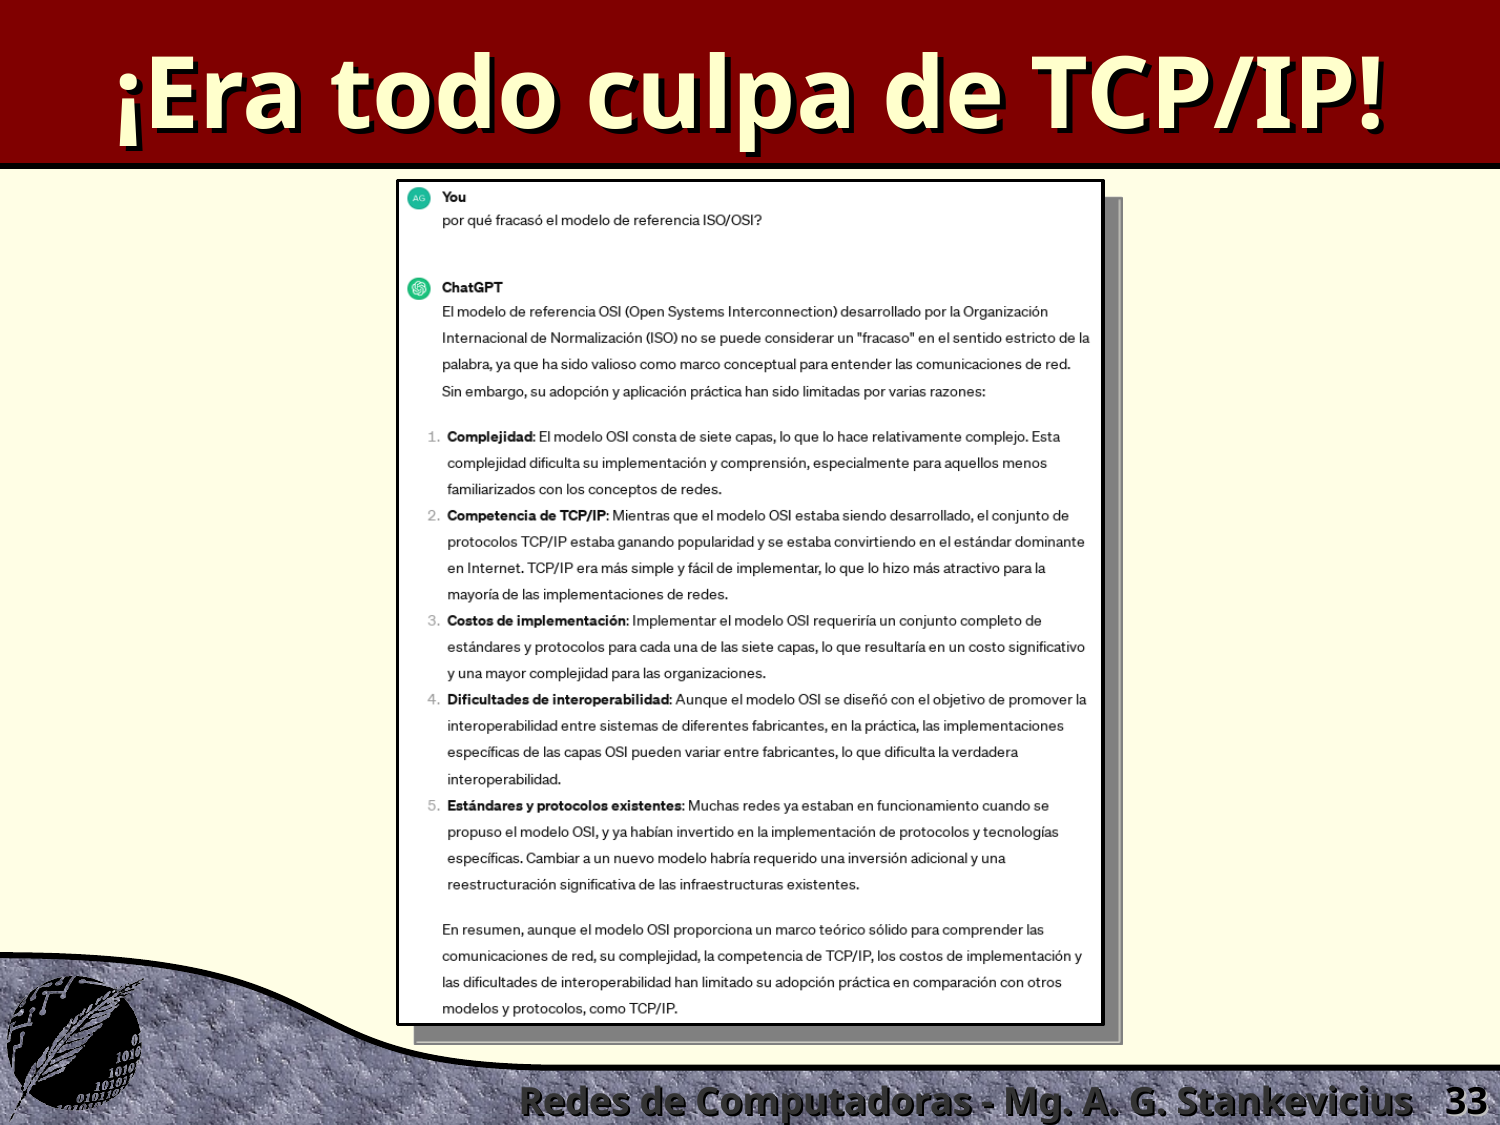

# ¡Era todo culpa de TCP/IP!
33